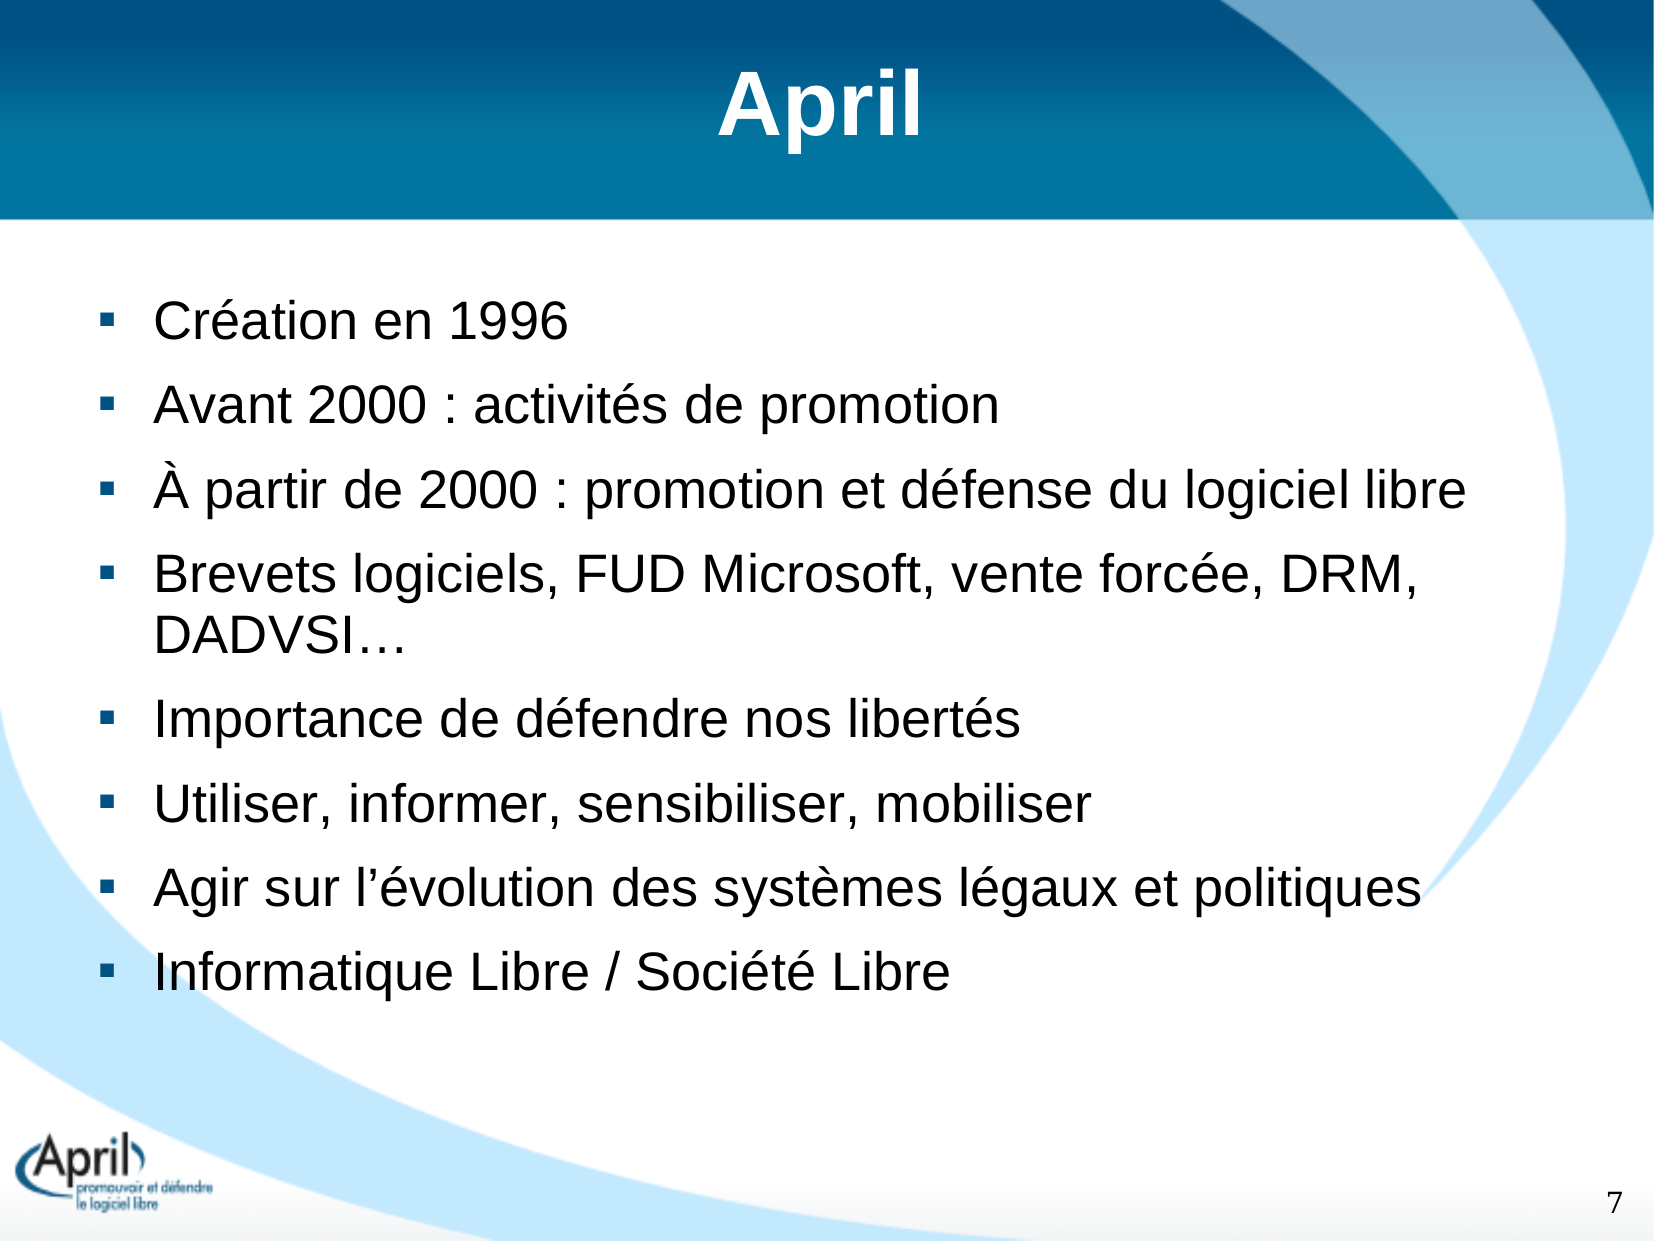

# April
Création en 1996
Avant 2000 : activités de promotion
À partir de 2000 : promotion et défense du logiciel libre
Brevets logiciels, FUD Microsoft, vente forcée, DRM, DADVSI…
Importance de défendre nos libertés
Utiliser, informer, sensibiliser, mobiliser
Agir sur l’évolution des systèmes légaux et politiques
Informatique Libre / Société Libre
7